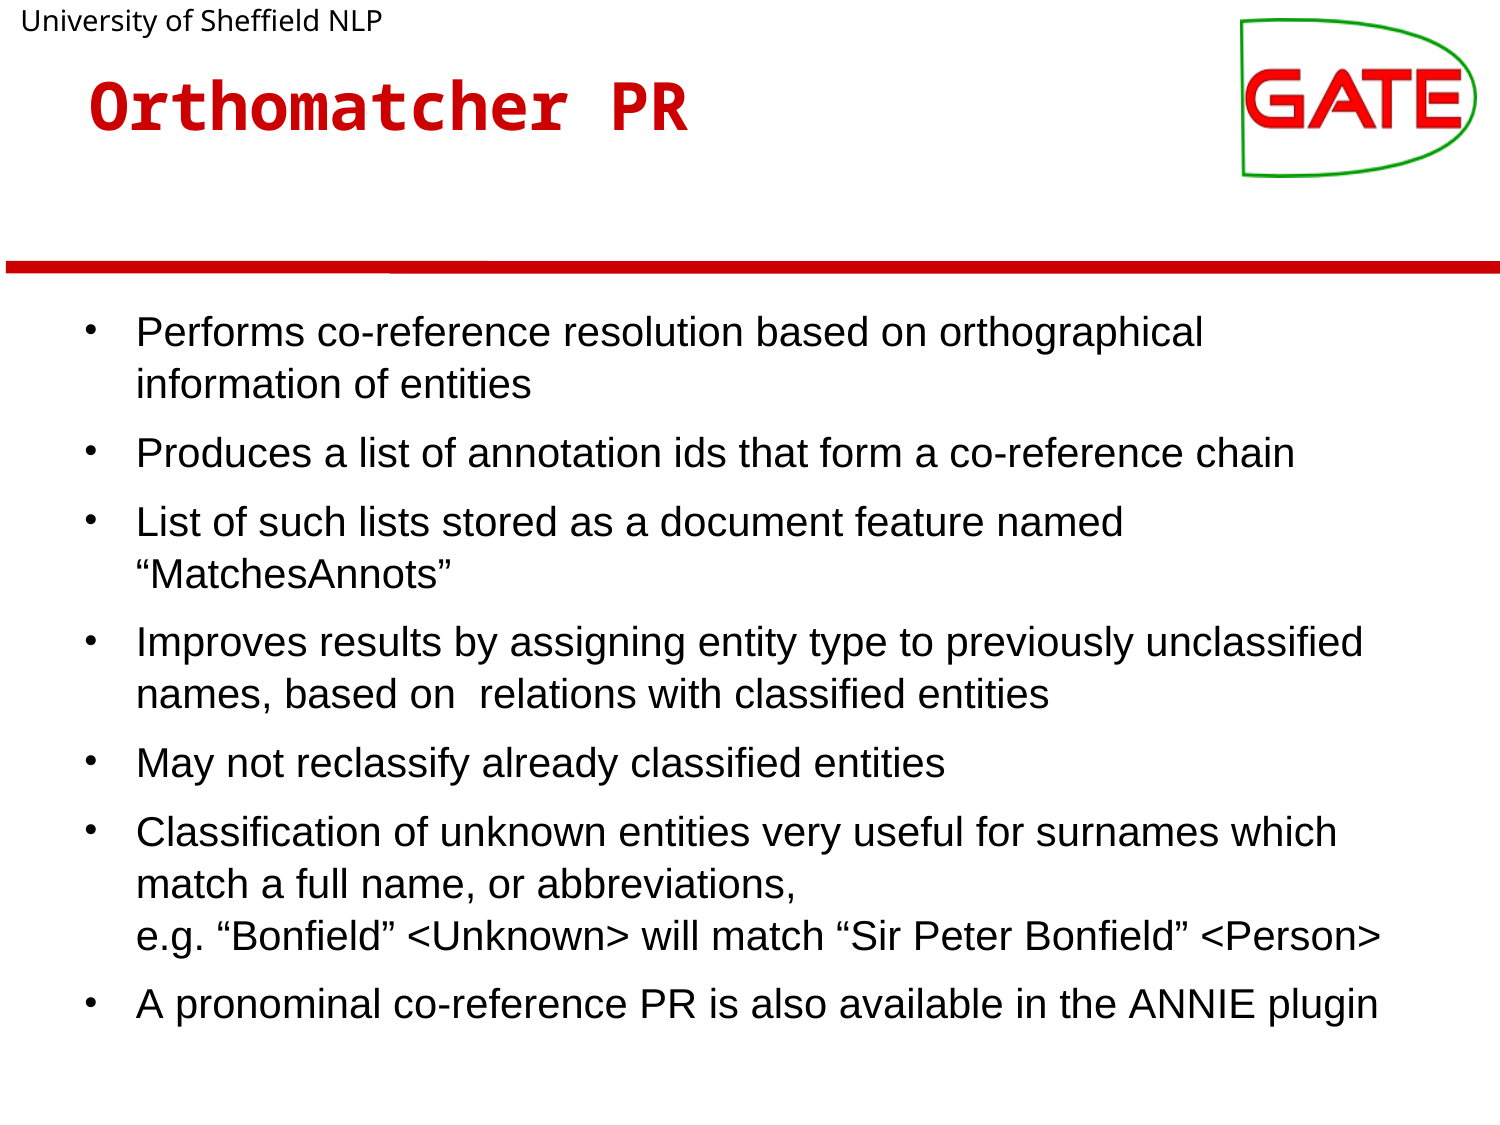

# Orthomatcher PR
Performs co-reference resolution based on orthographical information of entities
Produces a list of annotation ids that form a co-reference chain
List of such lists stored as a document feature named “MatchesAnnots”
Improves results by assigning entity type to previously unclassified names, based on relations with classified entities
May not reclassify already classified entities
Classification of unknown entities very useful for surnames which match a full name, or abbreviations,
e.g. “Bonfield” <Unknown> will match “Sir Peter Bonfield” <Person>
A pronominal co-reference PR is also available in the ANNIE plugin